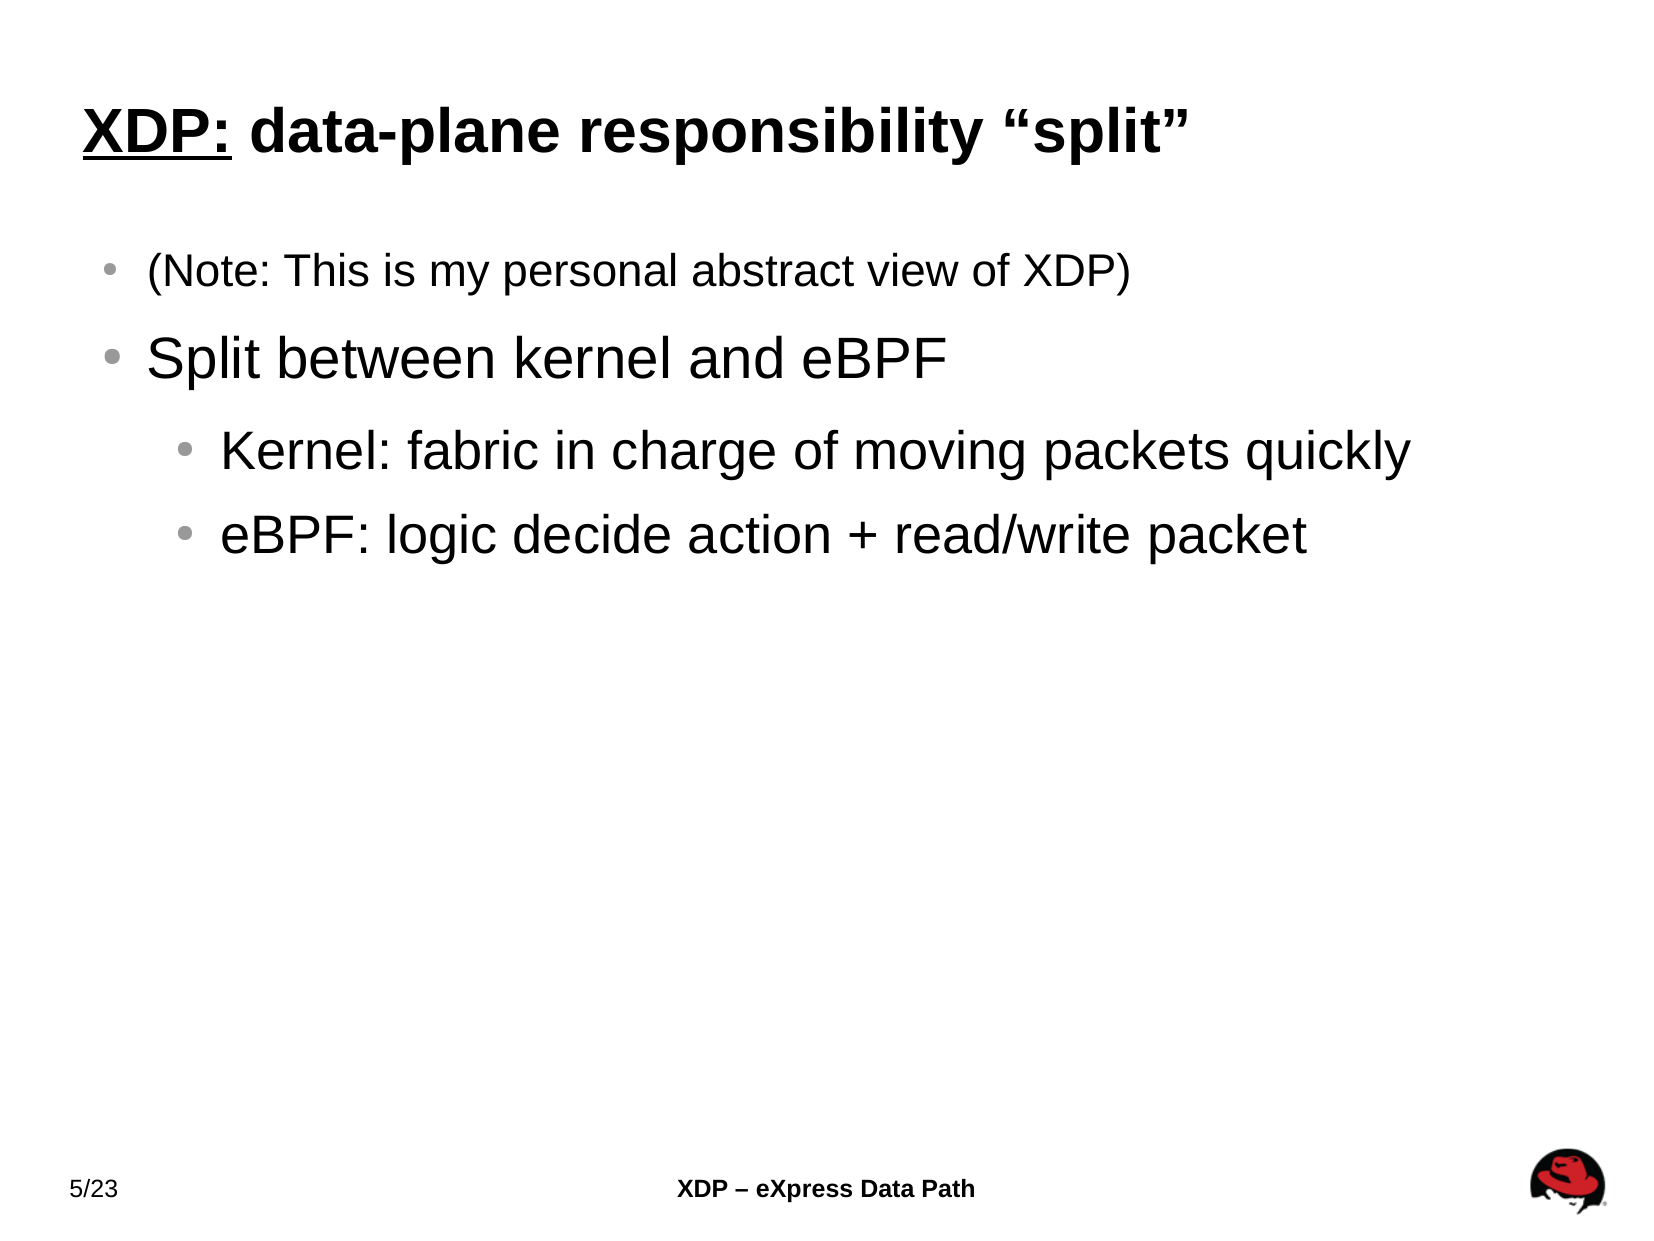

# XDP: data-plane responsibility “split”
(Note: This is my personal abstract view of XDP)
Split between kernel and eBPF
Kernel: fabric in charge of moving packets quickly
eBPF: logic decide action + read/write packet